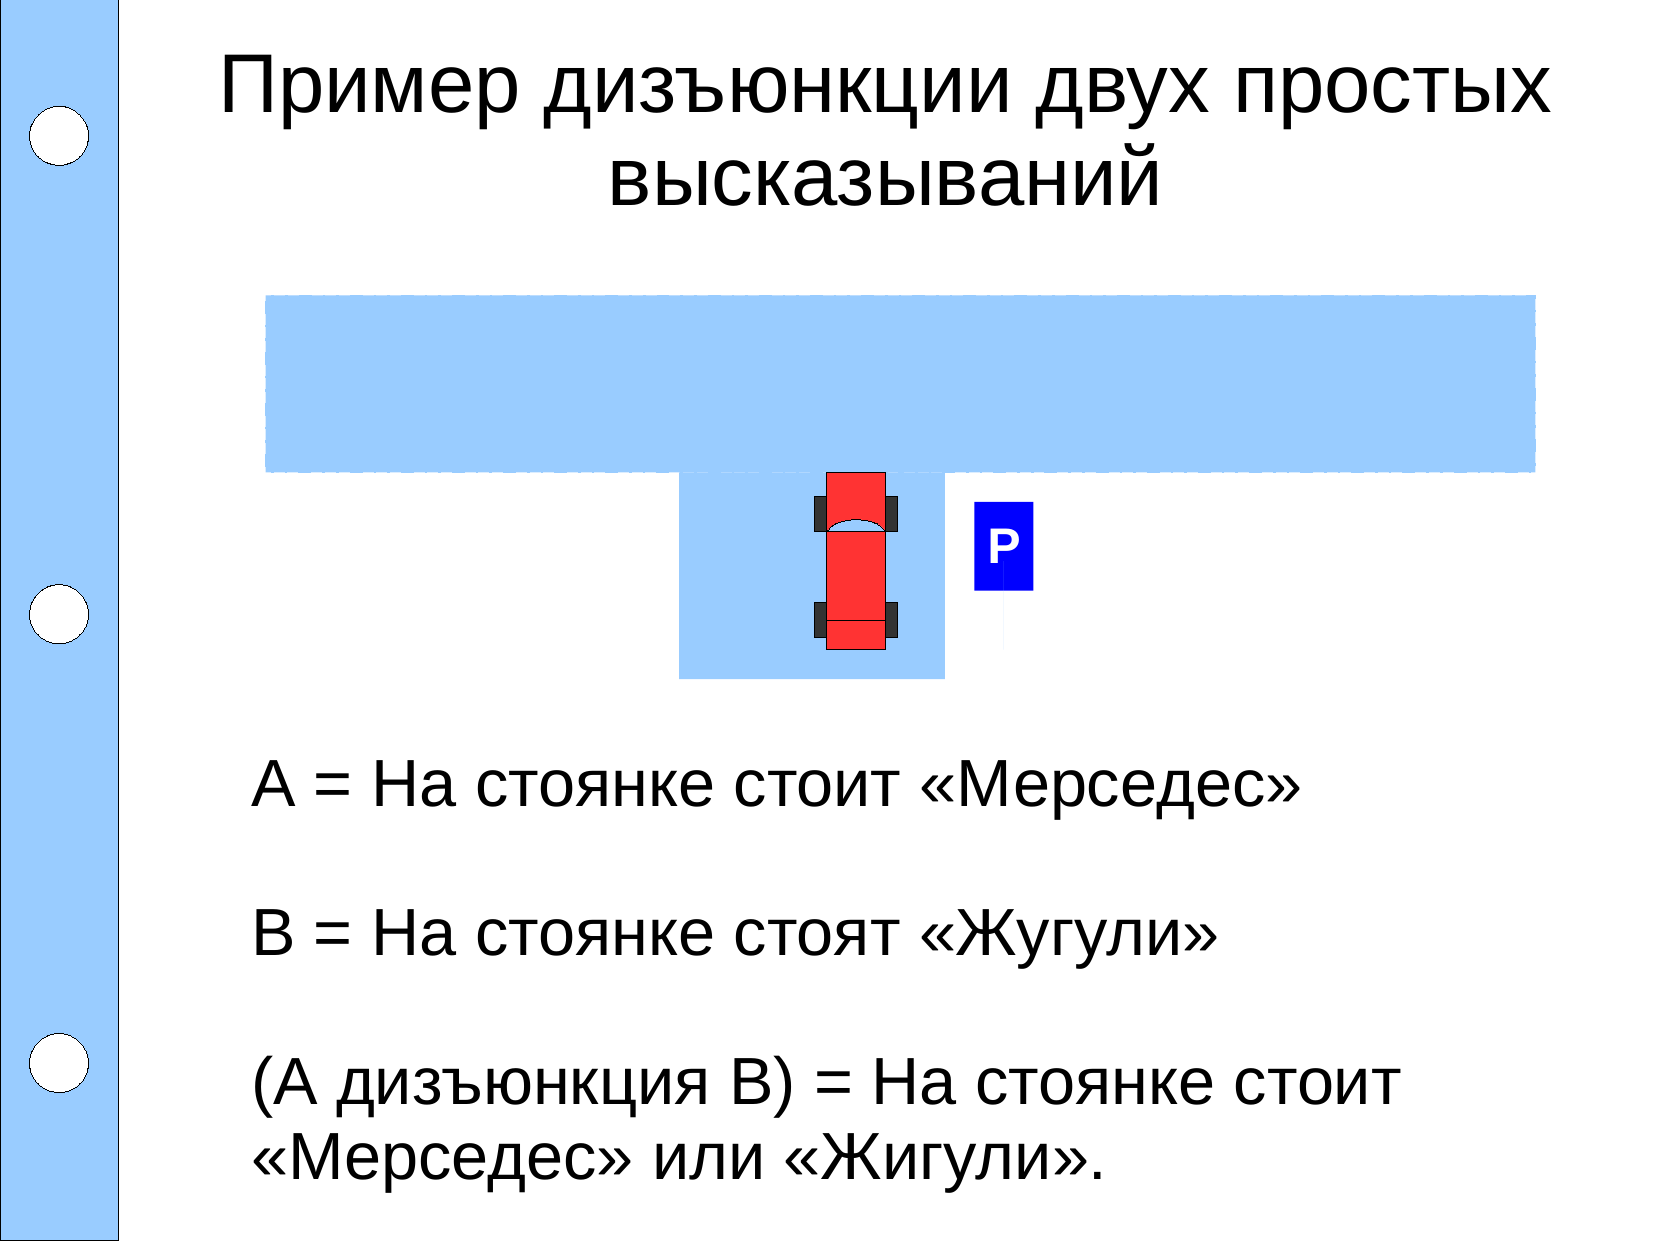

Пример дизъюнкции двух простых высказываний
P
А = На стоянке стоит «Мерседес»
В = На стоянке стоят «Жугули»
(А дизъюнкция В) = На стоянке стоит «Мерседес» или «Жигули».